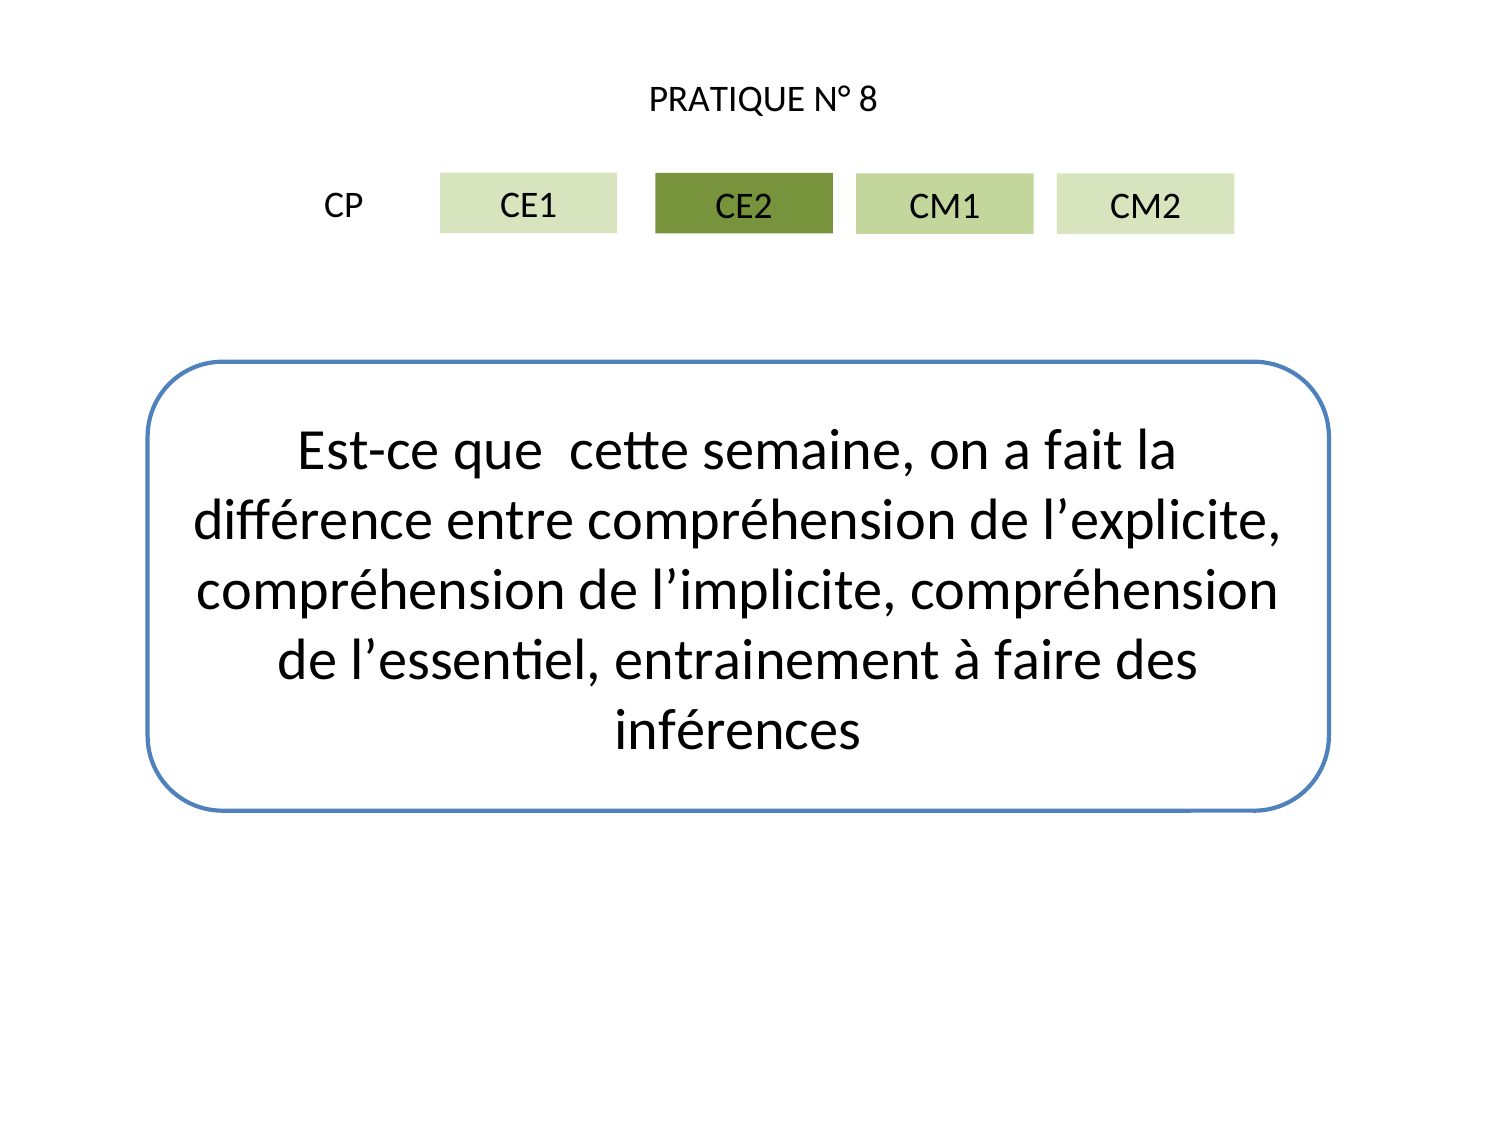

PRATIQUE N° 8
| C | | | | |
| --- | --- | --- | --- | --- |
CP
CE1
CE2
CM1
CM2
Est-ce que cette semaine, on a fait la différence entre compréhension de l’explicite, compréhension de l’implicite, compréhension de l’essentiel, entrainement à faire des inférences